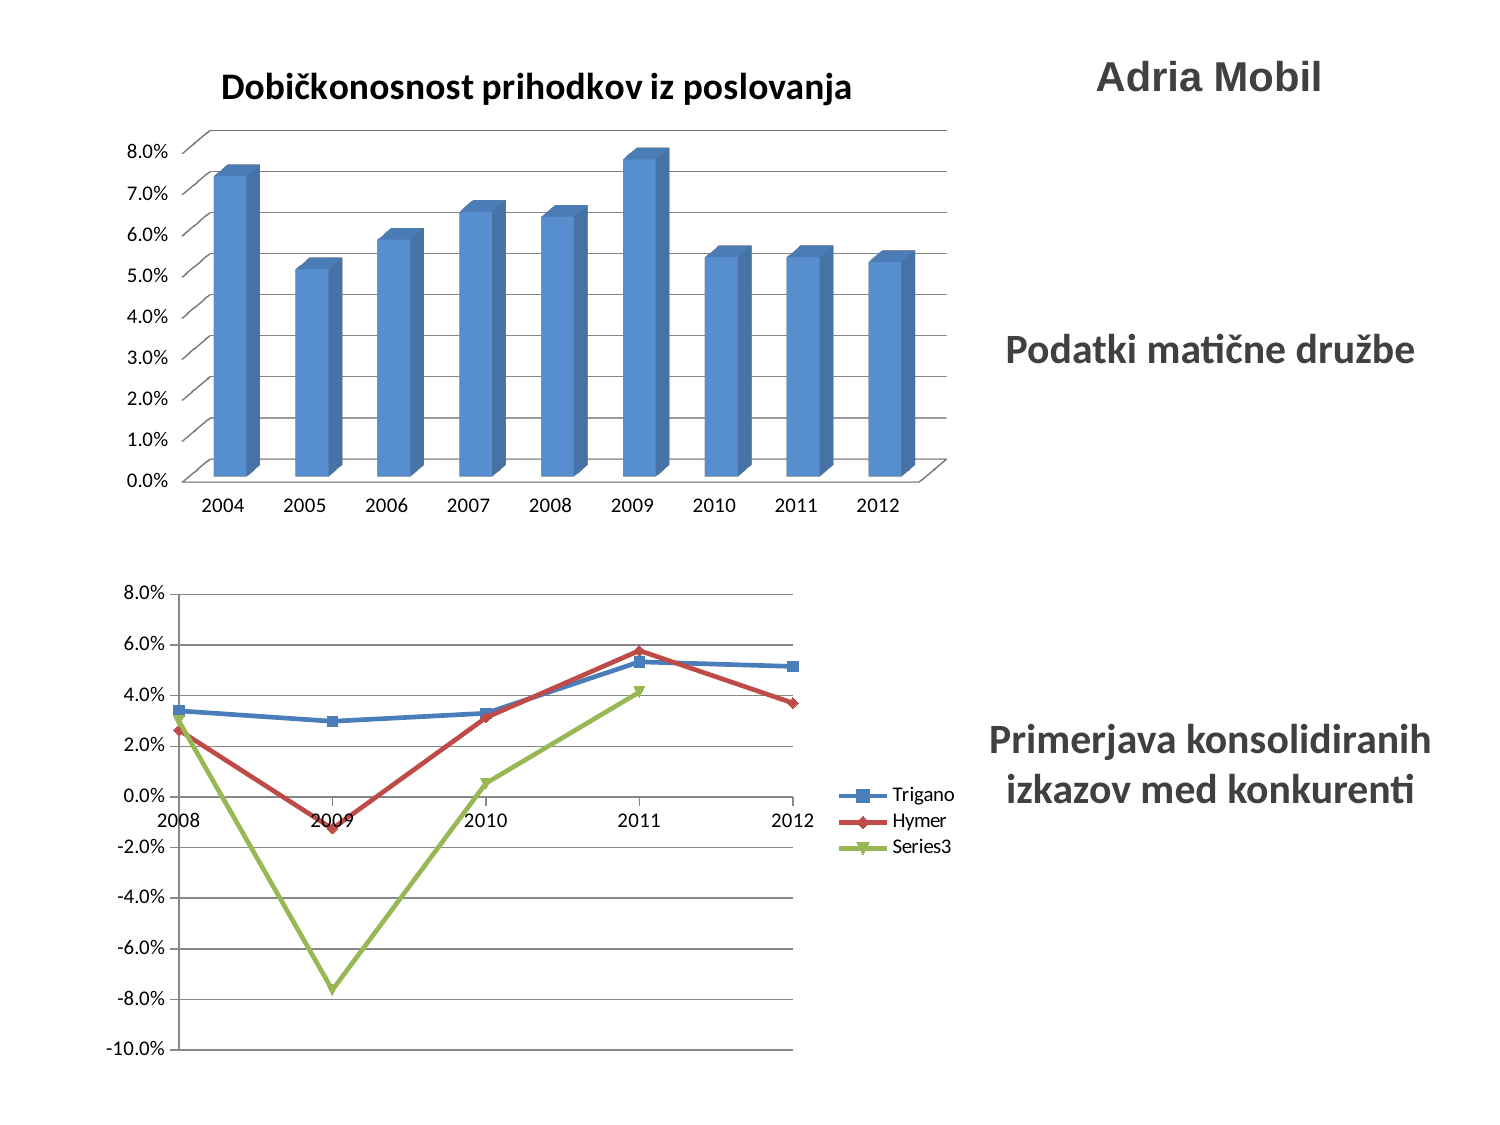

[unsupported chart]
Adria Mobil
#
Podatki matične družbe
### Chart
| Category | Trigano | Hymer | |
|---|---|---|---|
| 2008 | 0.0340012439648842 | 0.0264248095095048 | 0.030031216744288 |
| 2009 | 0.0298720262596614 | -0.0125181351059499 | -0.0762216596205647 |
| 2010 | 0.0330463063552819 | 0.0313111882352436 | 0.00541091130910676 |
| 2011 | 0.053364022308212 | 0.0578106684254233 | 0.0414012055687839 |
| 2012 | 0.0515514426021581 | 0.0370829652323562 | None |Primerjava konsolidiranih izkazov med konkurenti